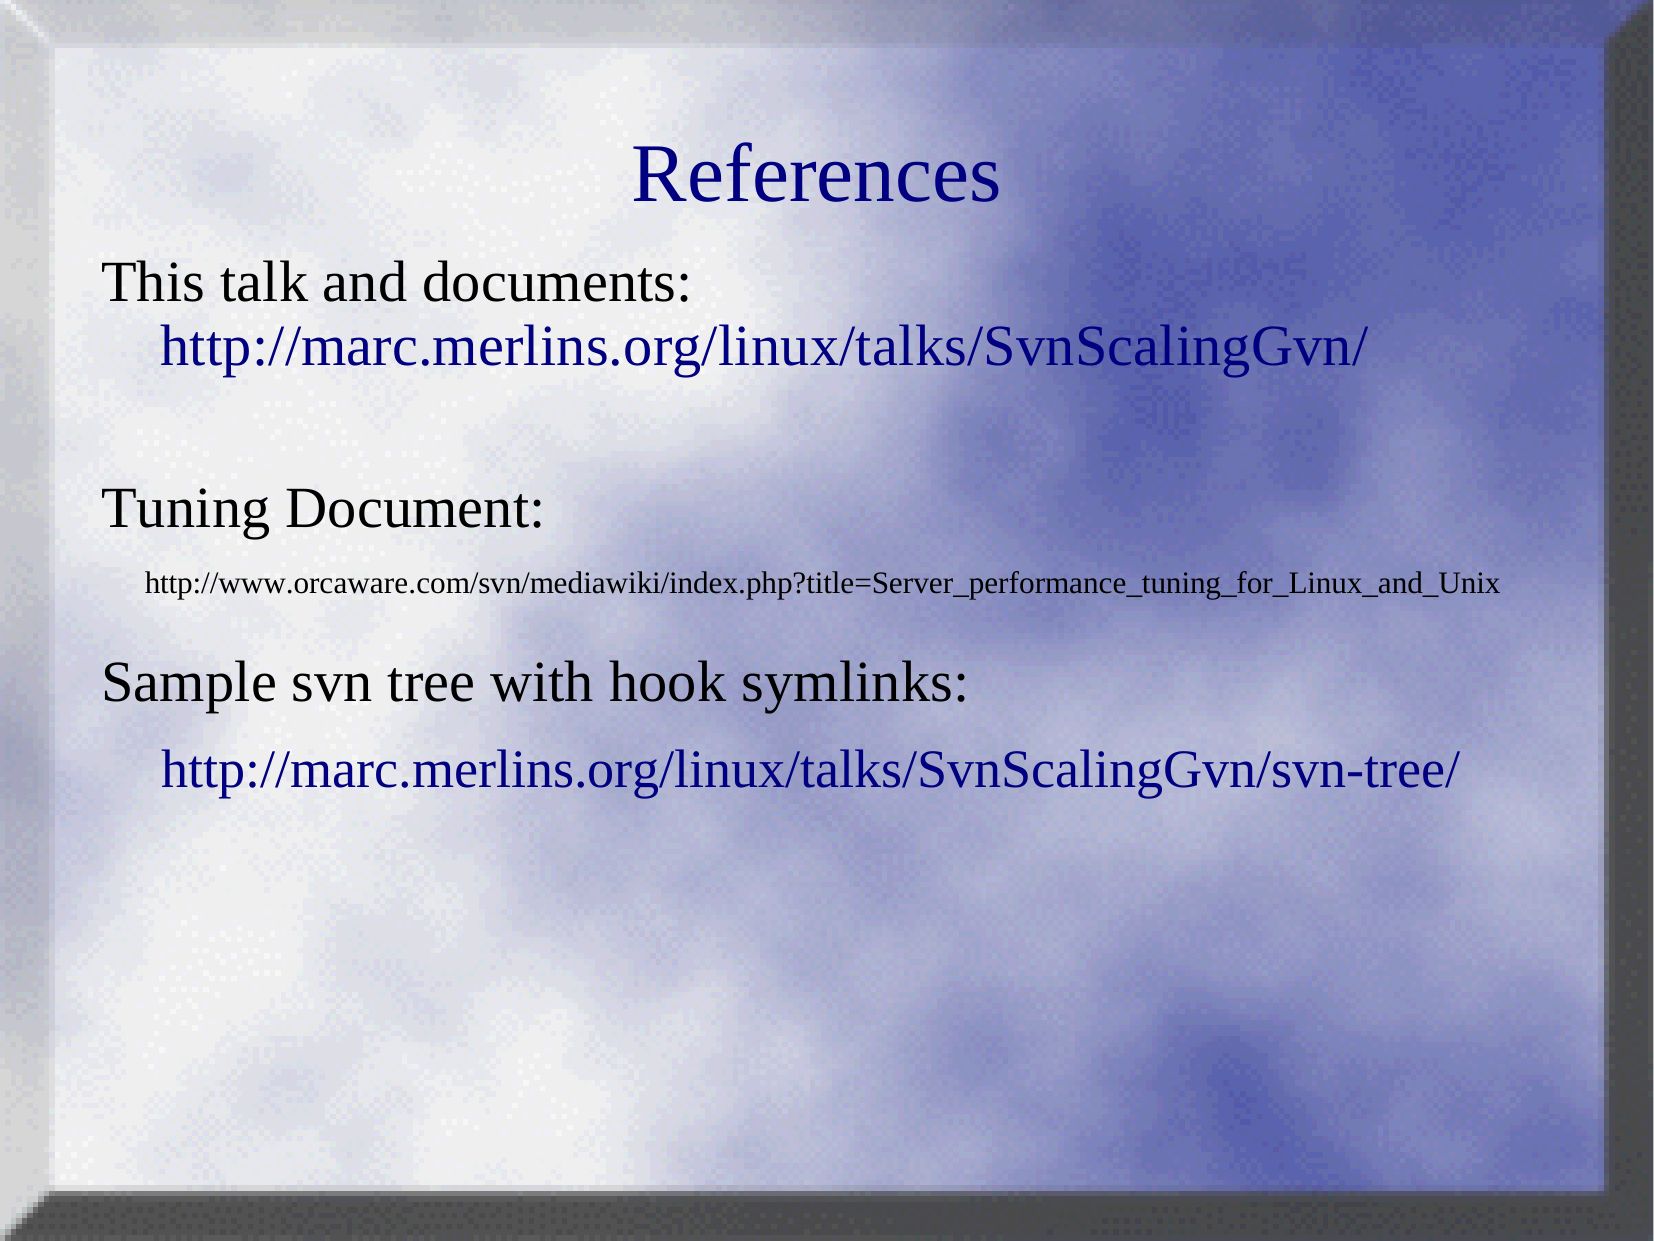

# References
This talk and documents: http://marc.merlins.org/linux/talks/SvnScalingGvn/
Tuning Document:
 http://www.orcaware.com/svn/mediawiki/index.php?title=Server_performance_tuning_for_Linux_and_Unix
Sample svn tree with hook symlinks:
http://marc.merlins.org/linux/talks/SvnScalingGvn/svn-tree/